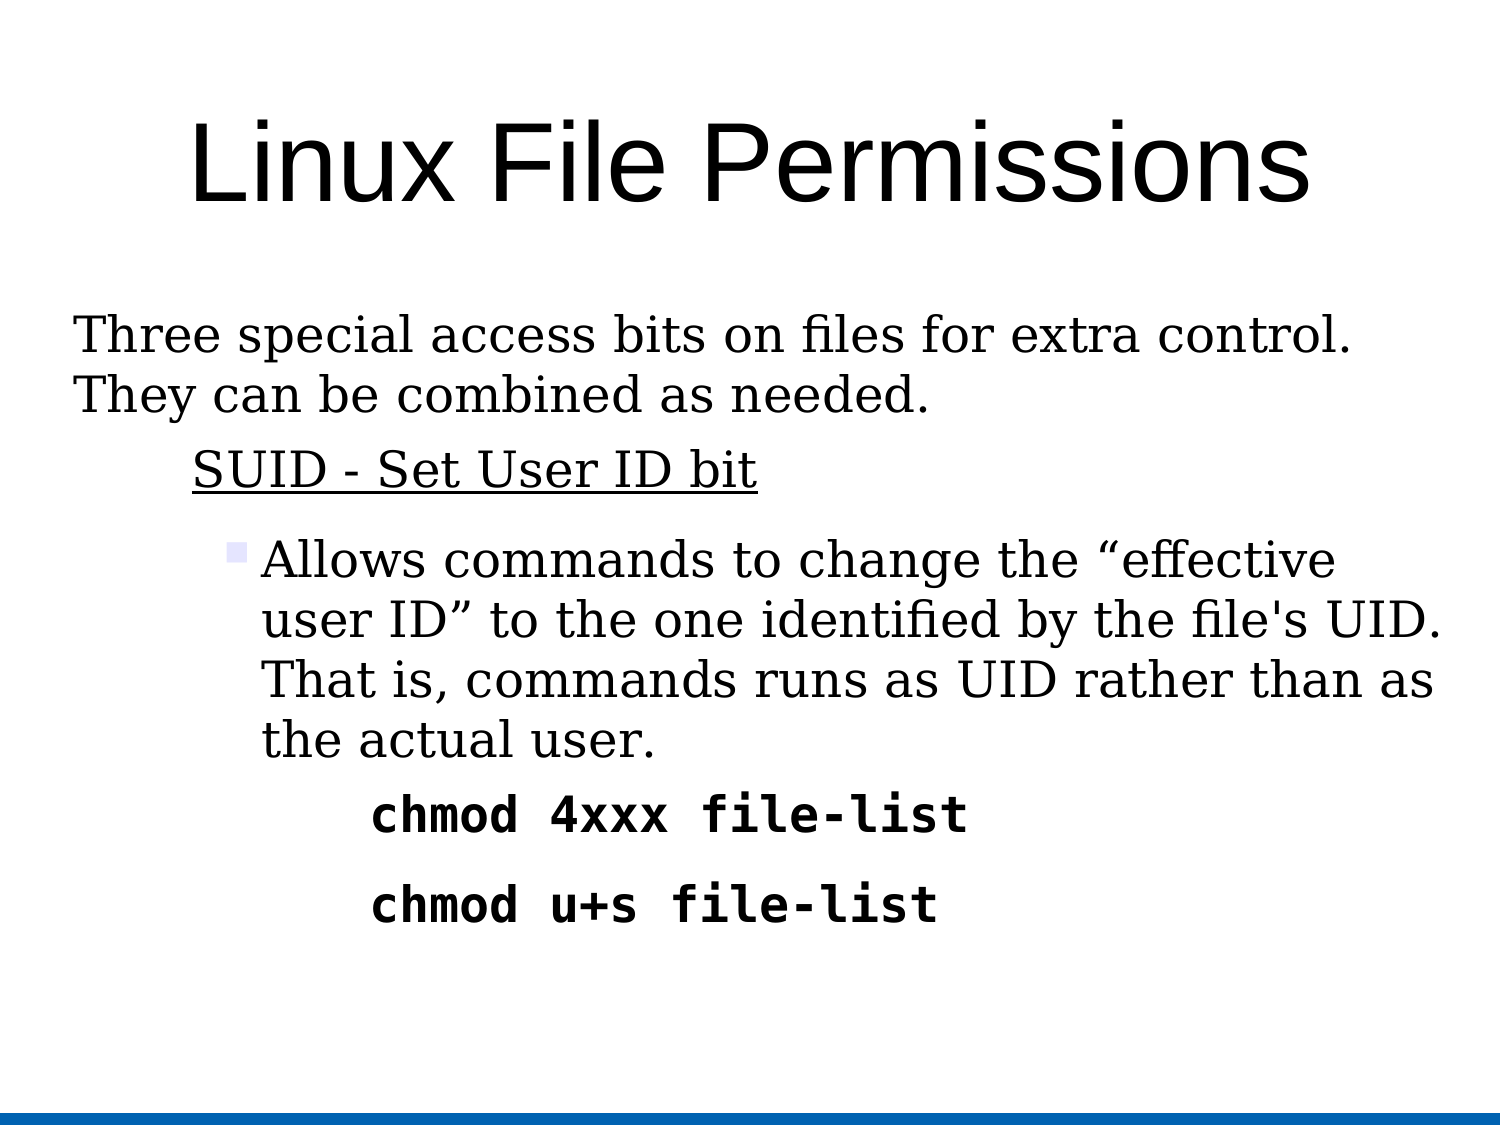

# Linux File Permissions
Three special access bits on files for extra control. They can be combined as needed.
SUID - Set User ID bit
Allows commands to change the “effective user ID” to the one identified by the file's UID. That is, commands runs as UID rather than as the actual user.
chmod 4xxx file-list
chmod u+s file-list